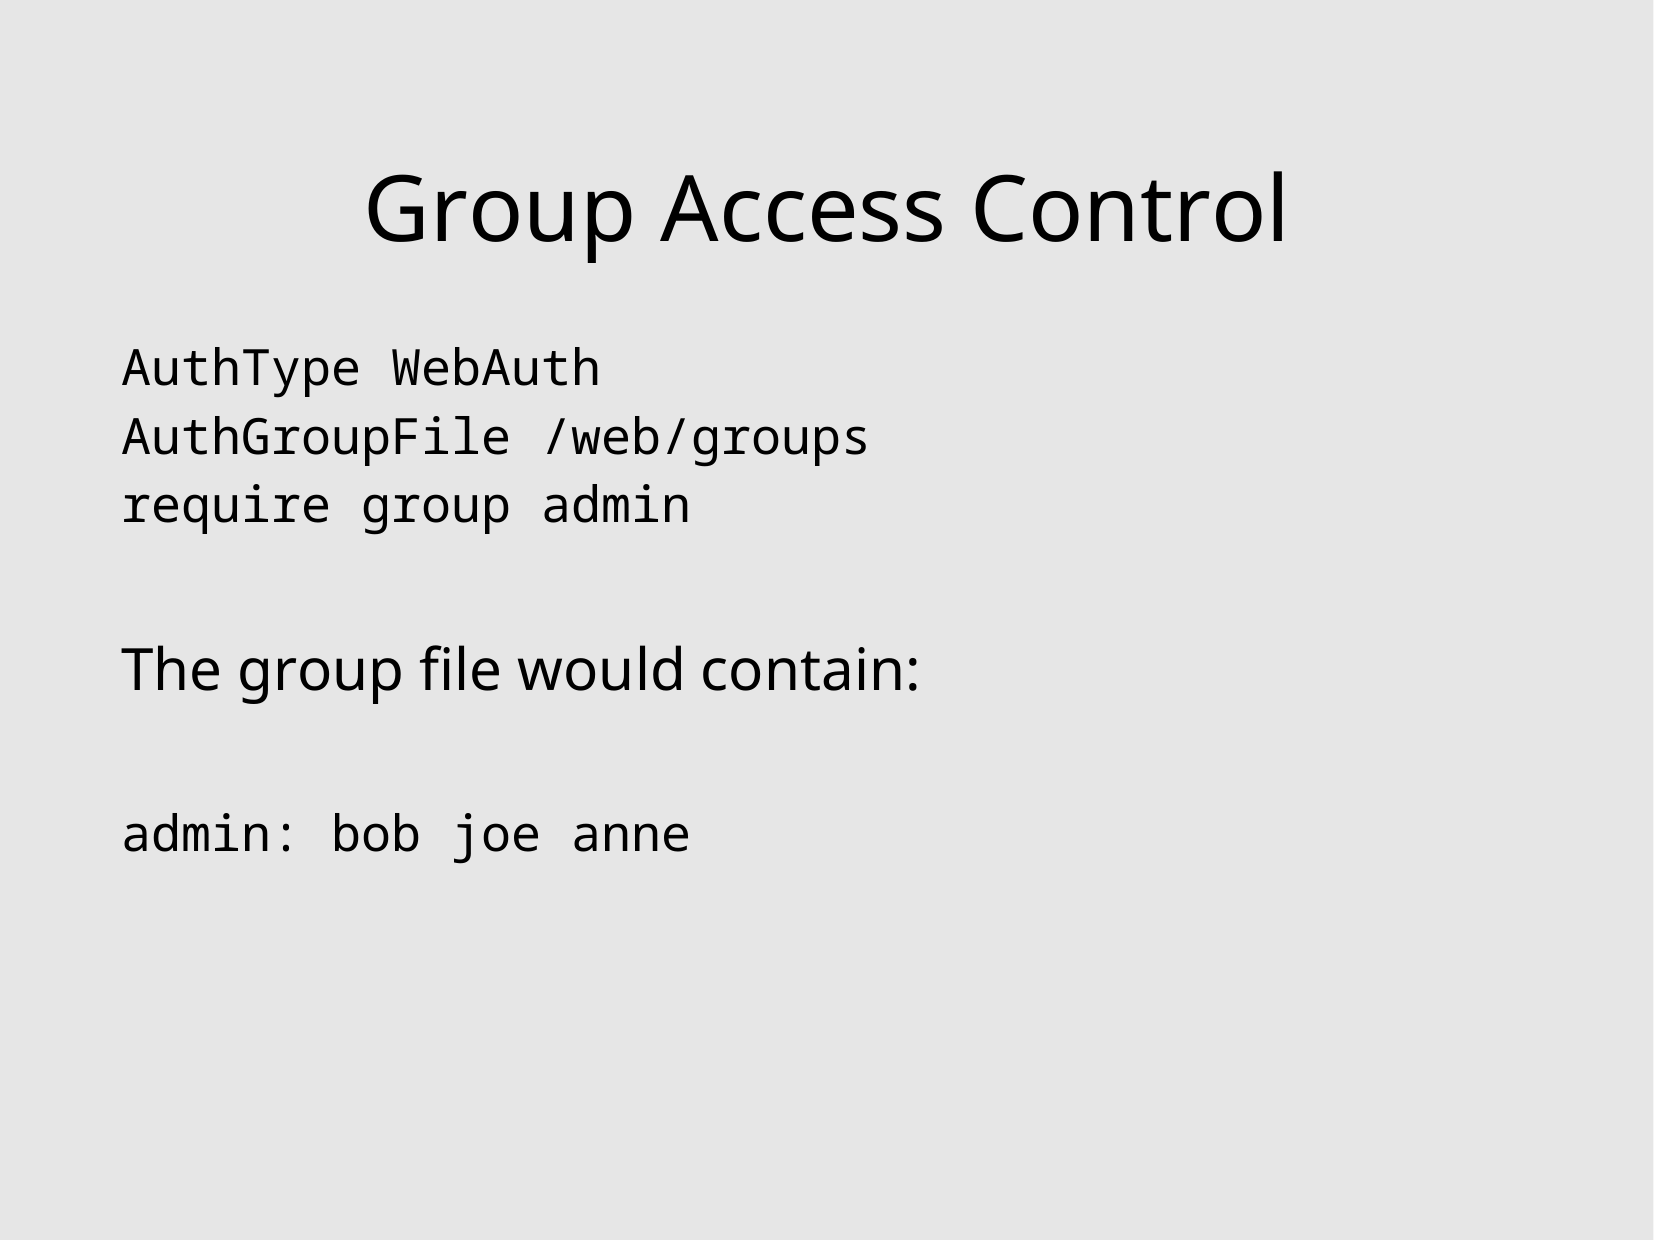

# Group Access Control
AuthType WebAuth
AuthGroupFile /web/groups
require group admin
The group file would contain:
admin: bob joe anne